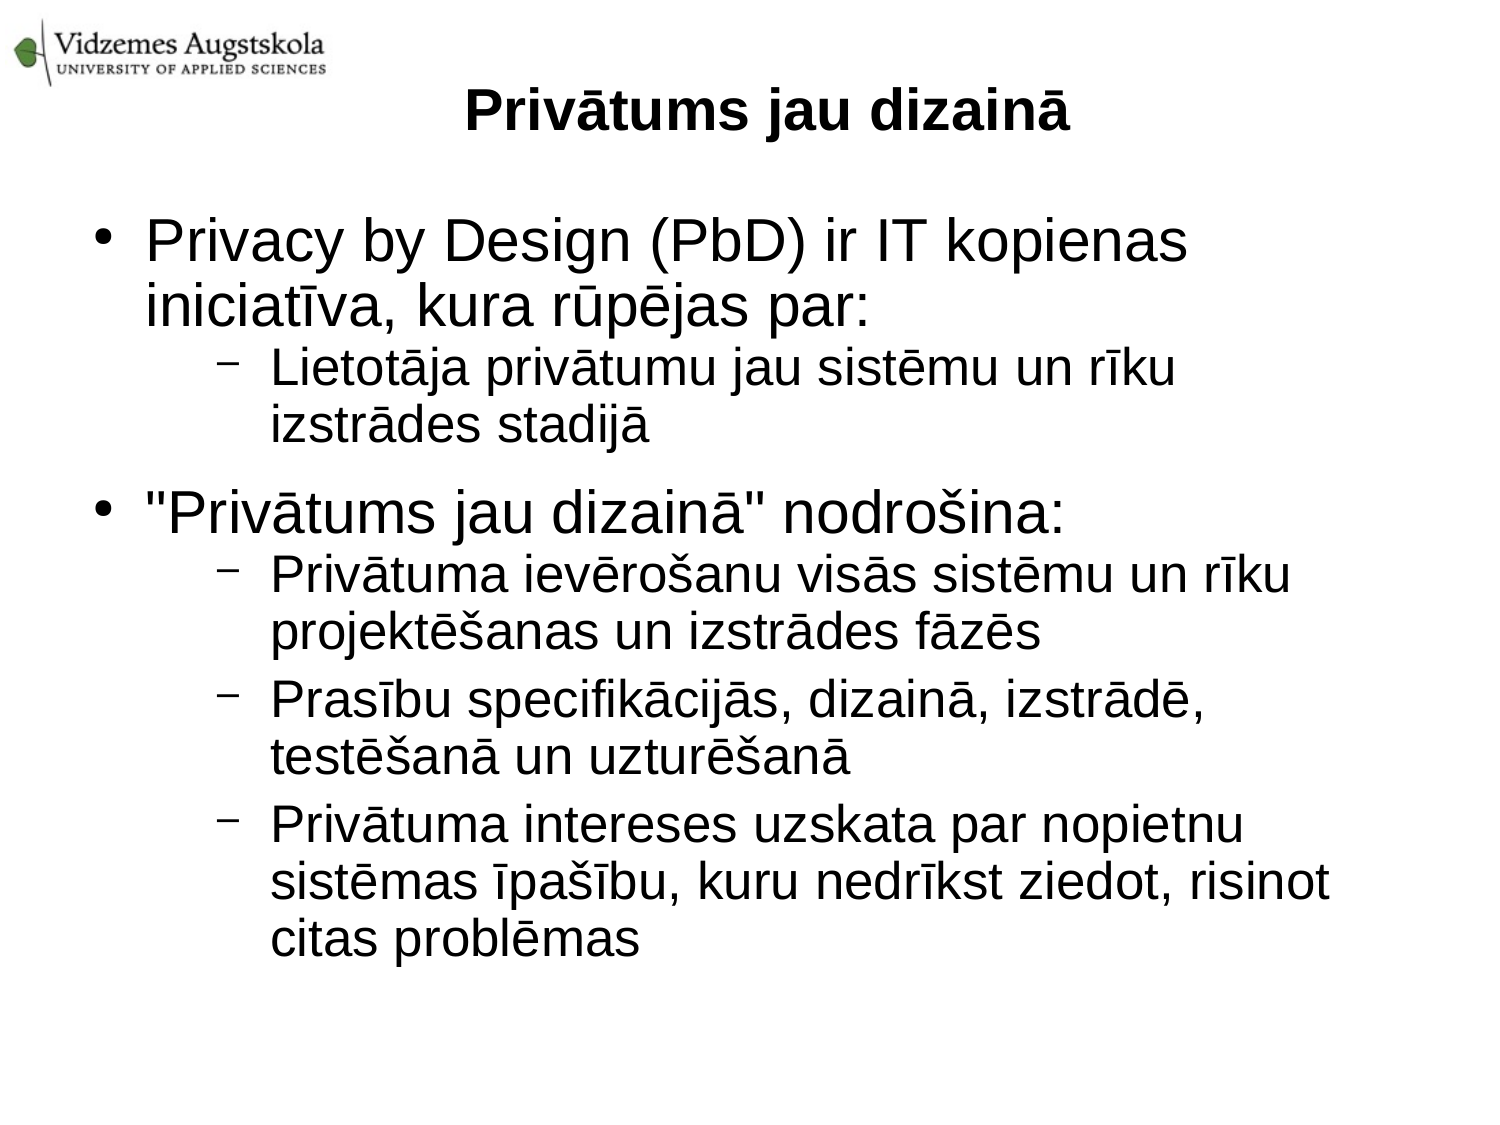

# Privātums jau dizainā
Privacy by Design (PbD) ir IT kopienas iniciatīva, kura rūpējas par:
Lietotāja privātumu jau sistēmu un rīku izstrādes stadijā
"Privātums jau dizainā" nodrošina:
Privātuma ievērošanu visās sistēmu un rīku projektēšanas un izstrādes fāzēs
Prasību specifikācijās, dizainā, izstrādē, testēšanā un uzturēšanā
Privātuma intereses uzskata par nopietnu sistēmas īpašību, kuru nedrīkst ziedot, risinot citas problēmas